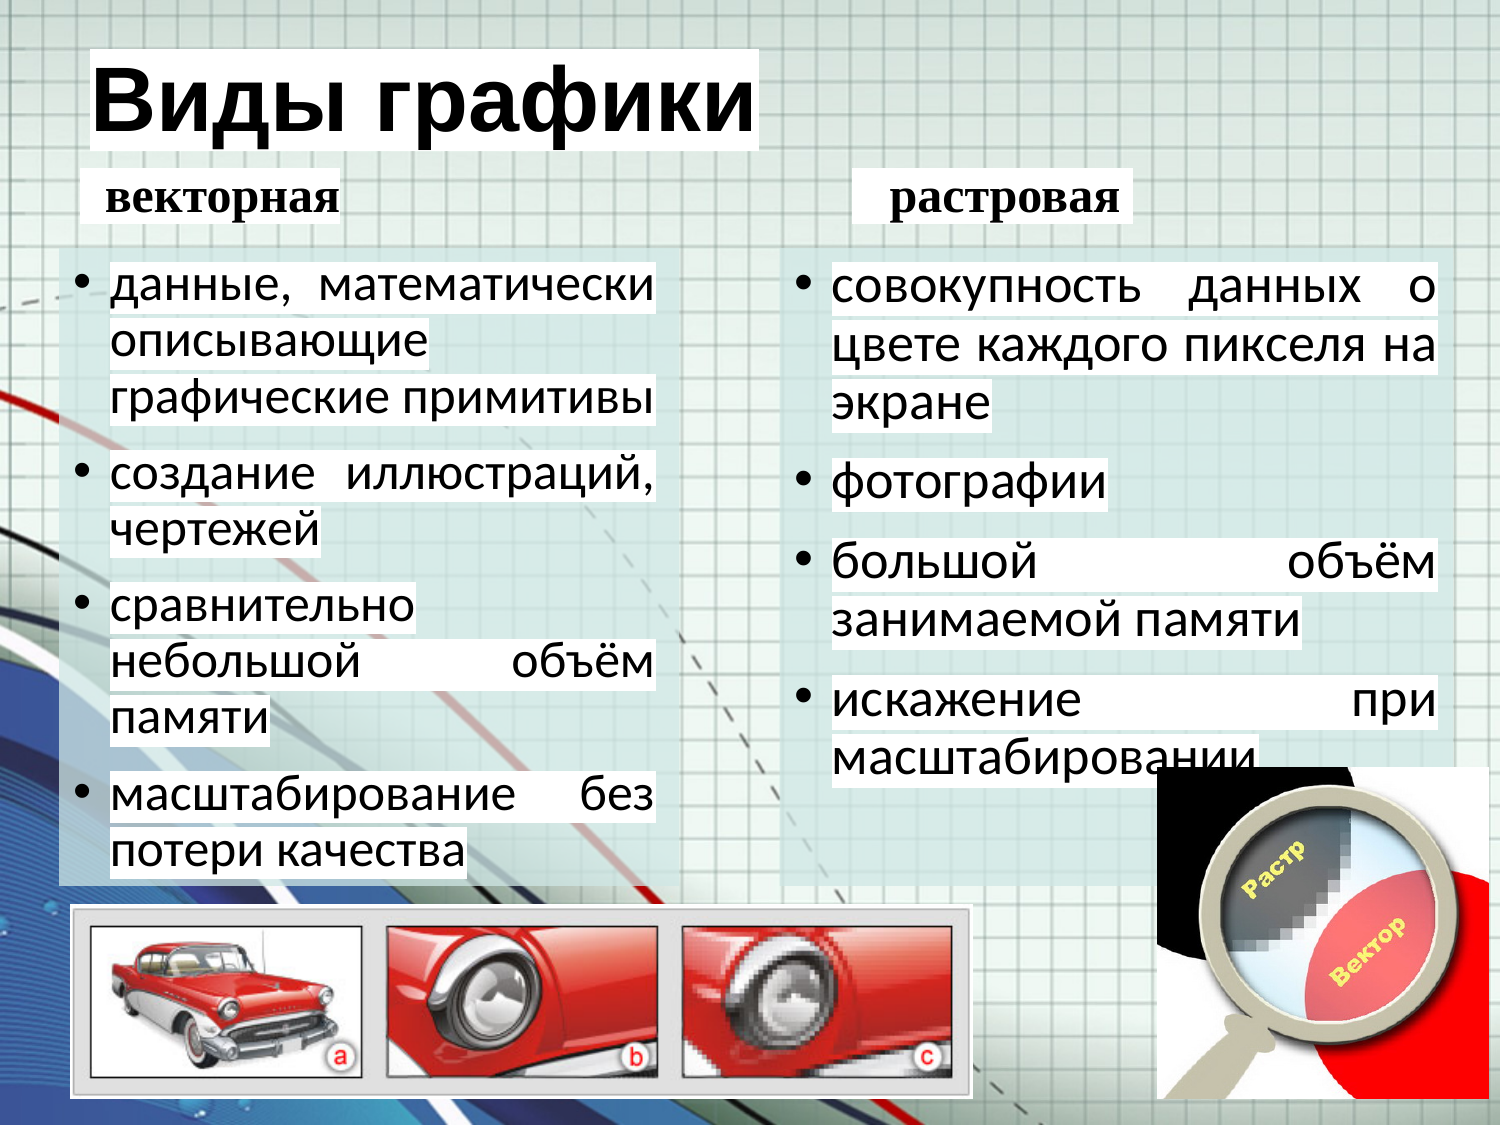

# Виды графики
 векторная
 растровая
данные, математически описывающие графические примитивы
создание иллюстраций, чертежей
сравнительно небольшой объём памяти
масштабирование без потери качества
совокупность данных о цвете каждого пикселя на экране
фотографии
большой объём занимаемой памяти
искажение при масштабировании